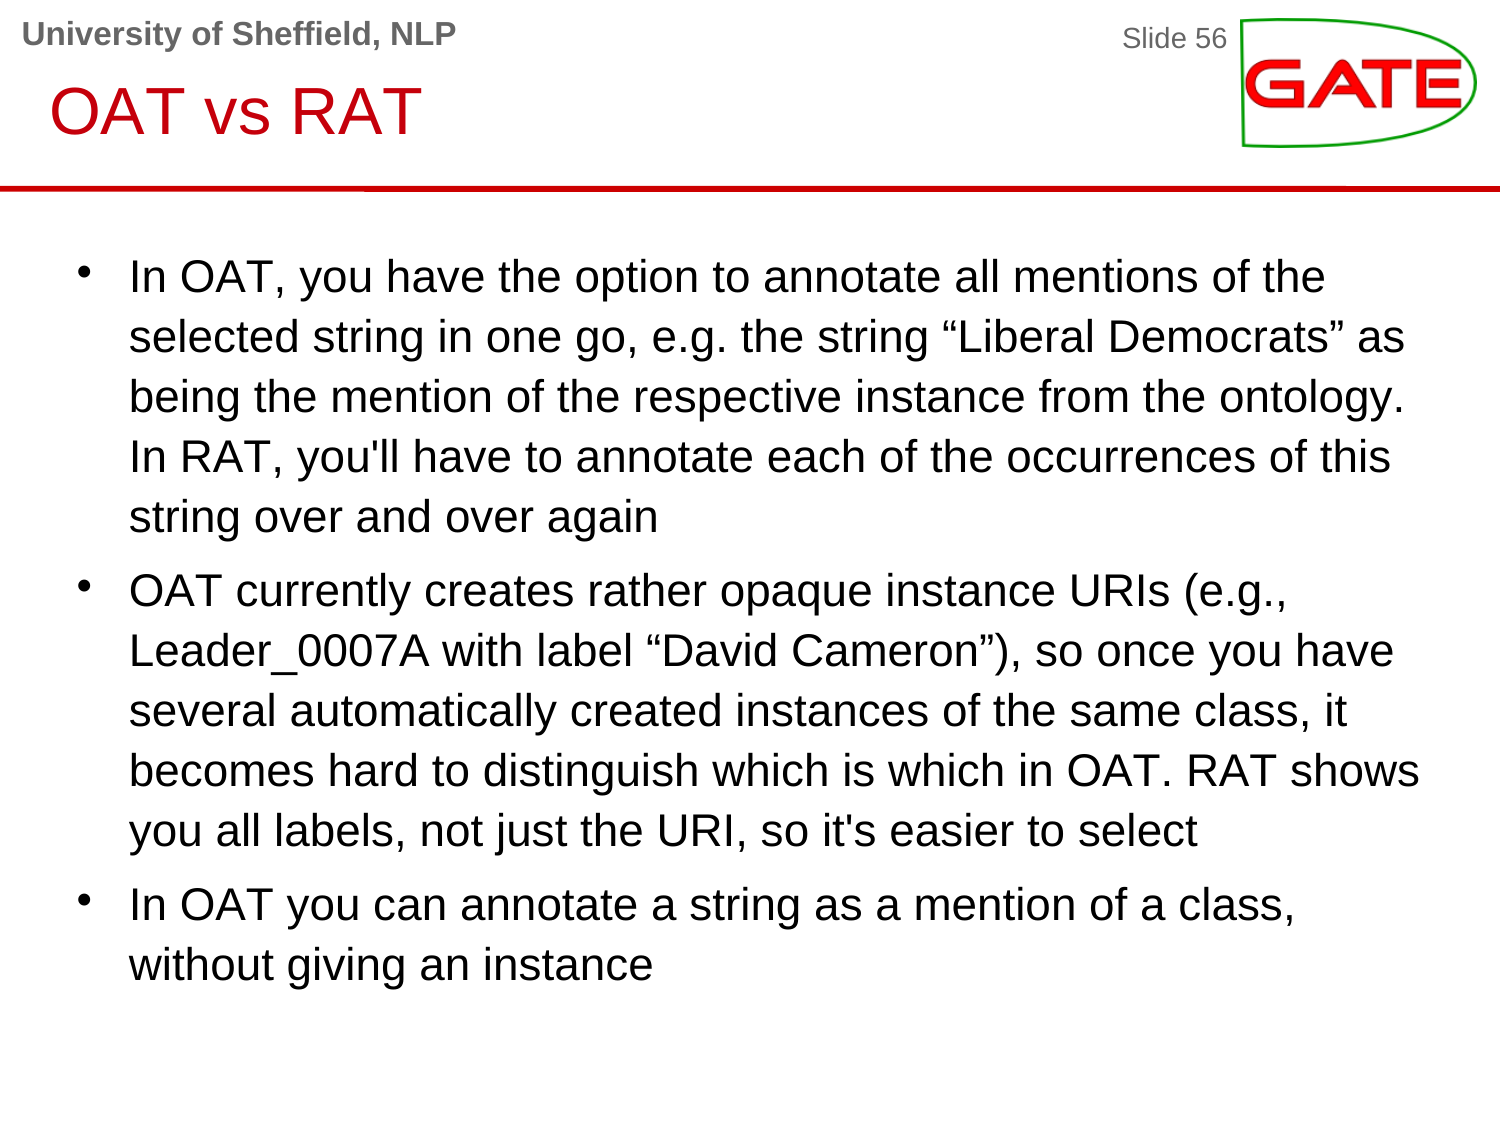

56
# OAT vs RAT
In OAT, you have the option to annotate all mentions of the selected string in one go, e.g. the string “Liberal Democrats” as being the mention of the respective instance from the ontology. In RAT, you'll have to annotate each of the occurrences of this string over and over again
OAT currently creates rather opaque instance URIs (e.g., Leader_0007A with label “David Cameron”), so once you have several automatically created instances of the same class, it becomes hard to distinguish which is which in OAT. RAT shows you all labels, not just the URI, so it's easier to select
In OAT you can annotate a string as a mention of a class, without giving an instance